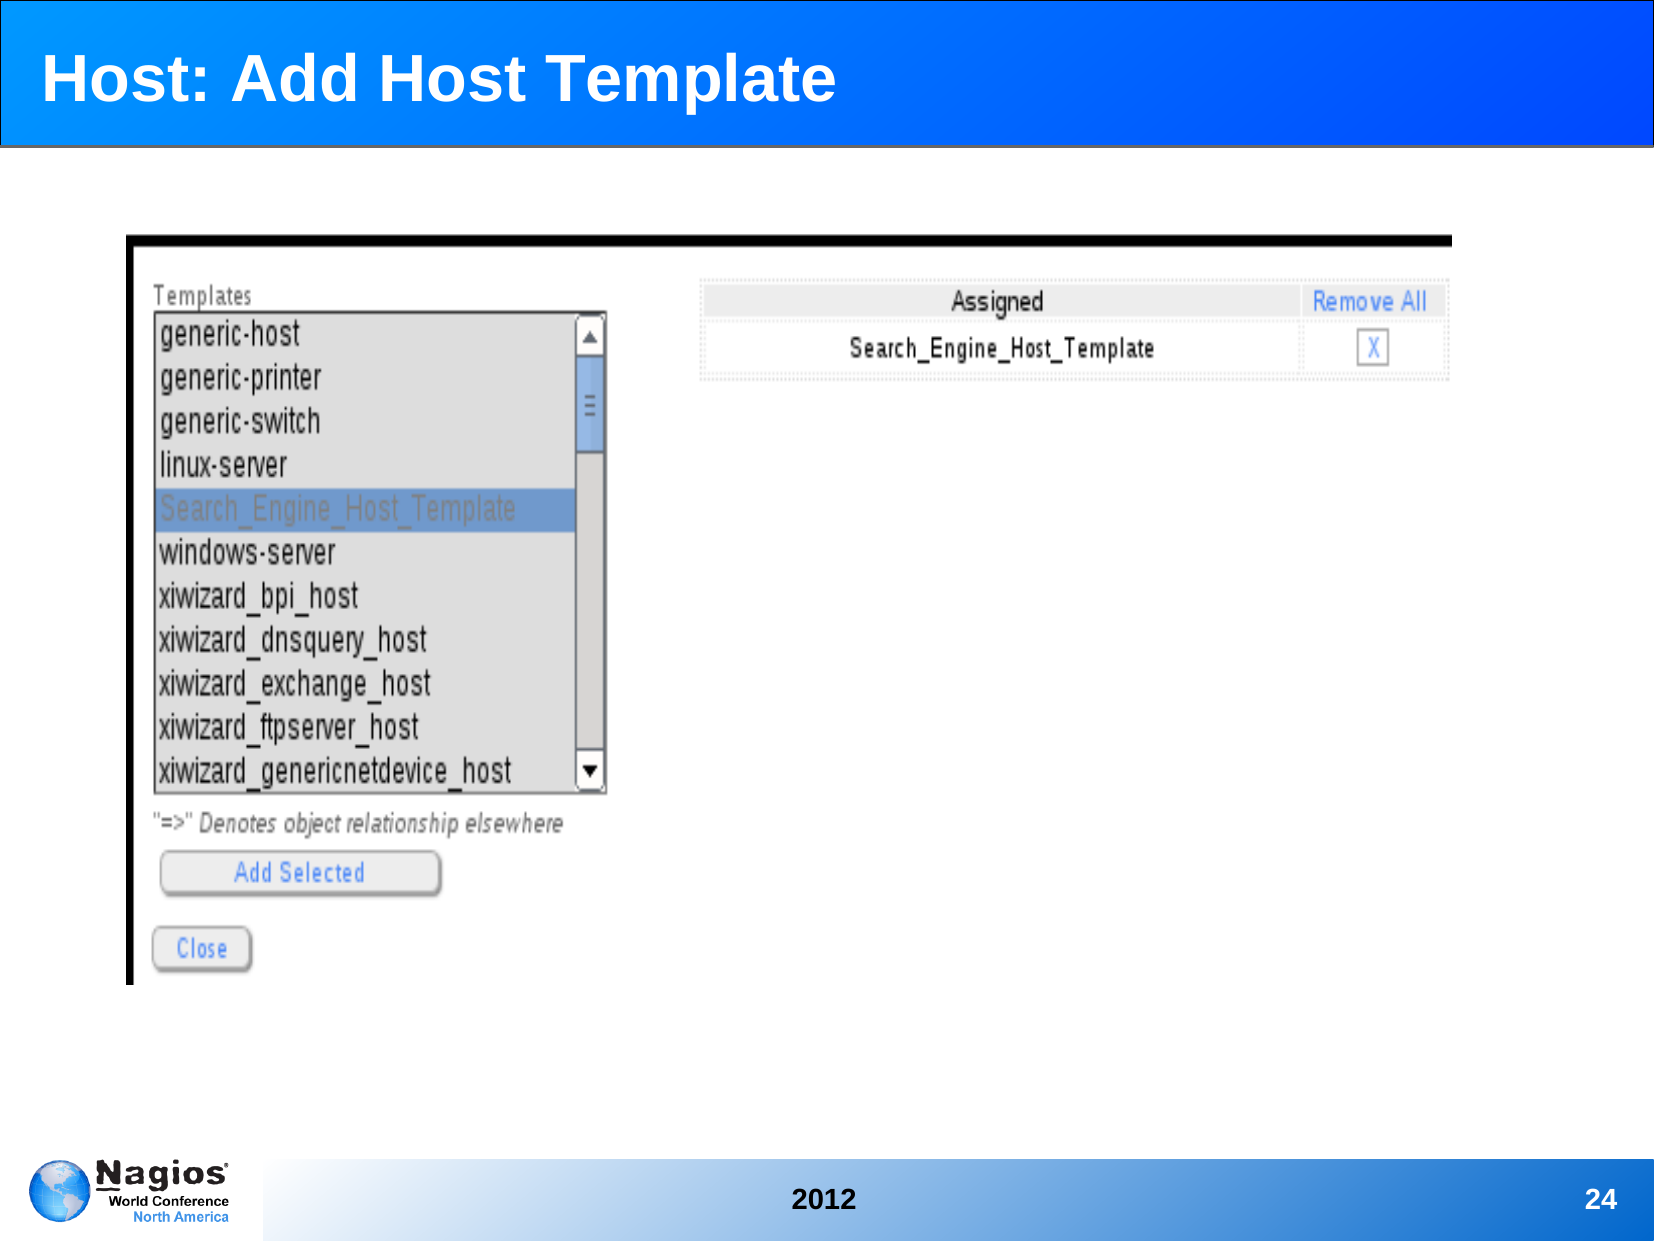

# Host: Add Host Template
2011
24